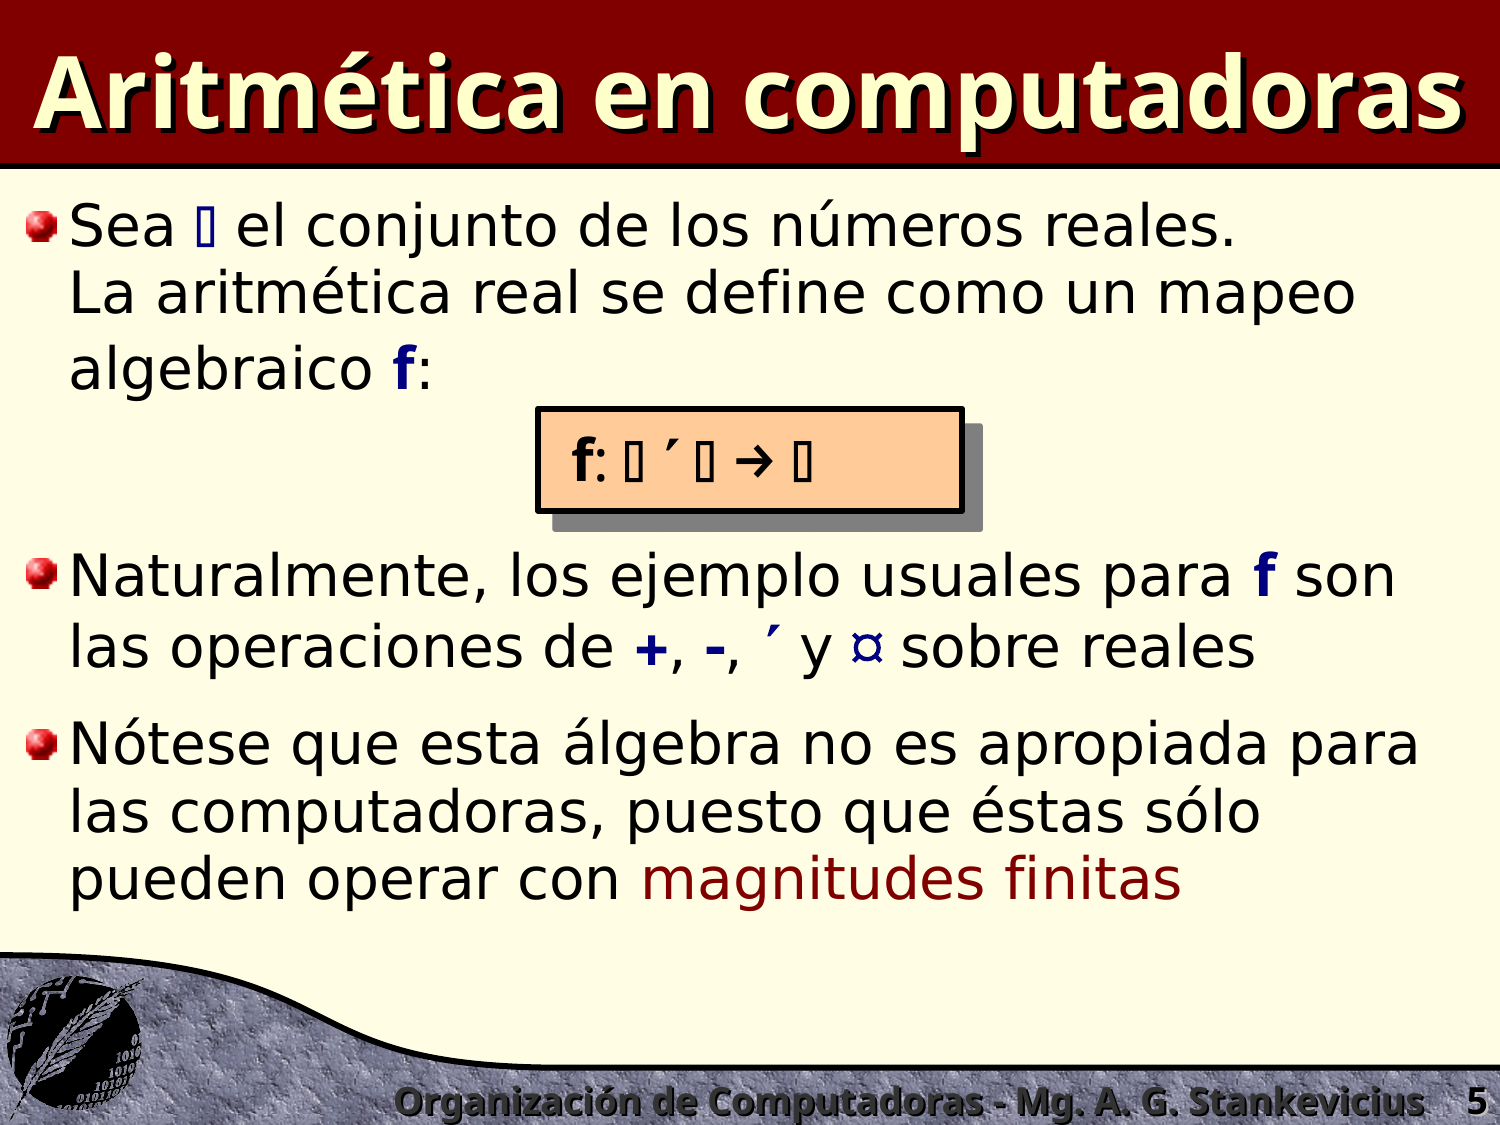

# Aritmética en computadoras
Sea  el conjunto de los números reales.
La aritmética real se define como un mapeo algebraico f:
Naturalmente, los ejemplo usuales para f son las operaciones de +, -, ´ y ¤ sobre reales
Nótese que esta álgebra no es apropiada para
las computadoras, puesto que éstas sólo
pueden operar con magnitudes finitas
 f:  ´  → 
5